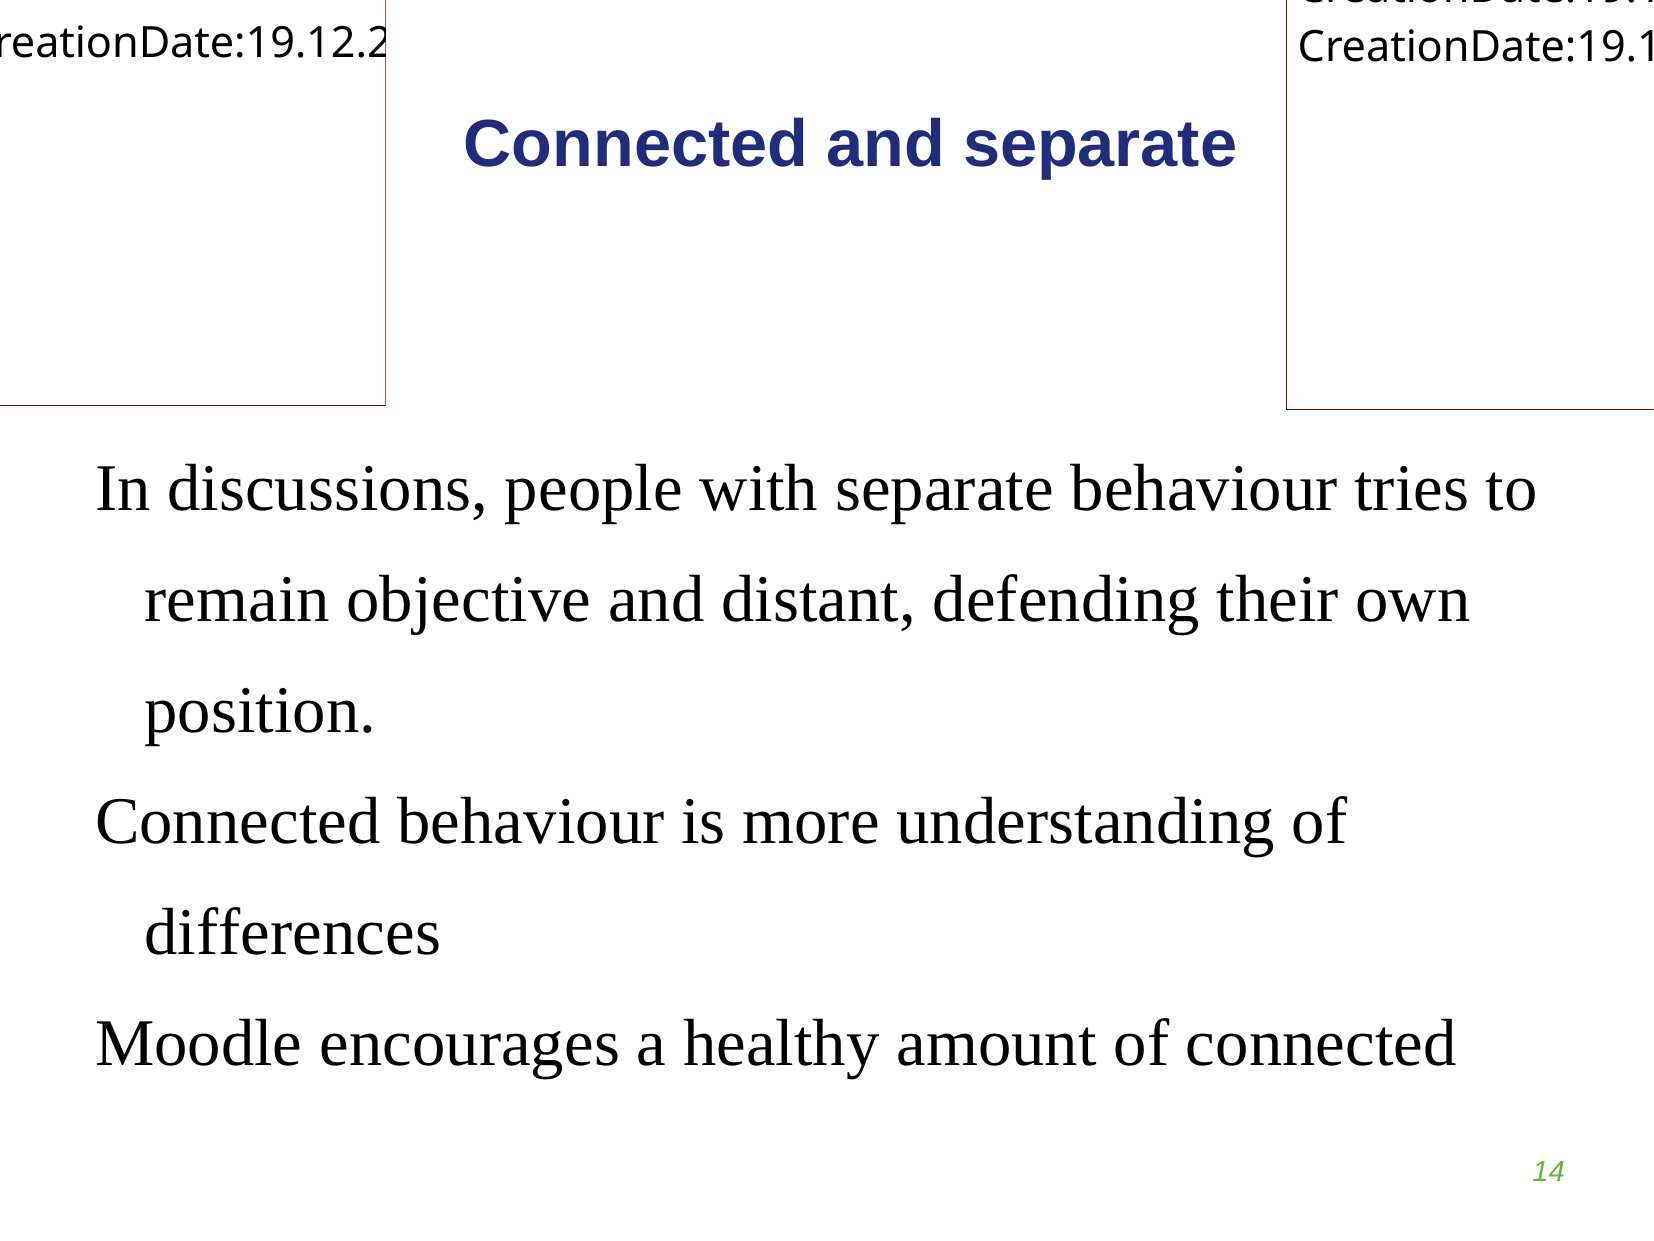

# Connected and separate
In discussions, people with separate behaviour tries to remain objective and distant, defending their own position.
Connected behaviour is more understanding of differences
Moodle encourages a healthy amount of connected